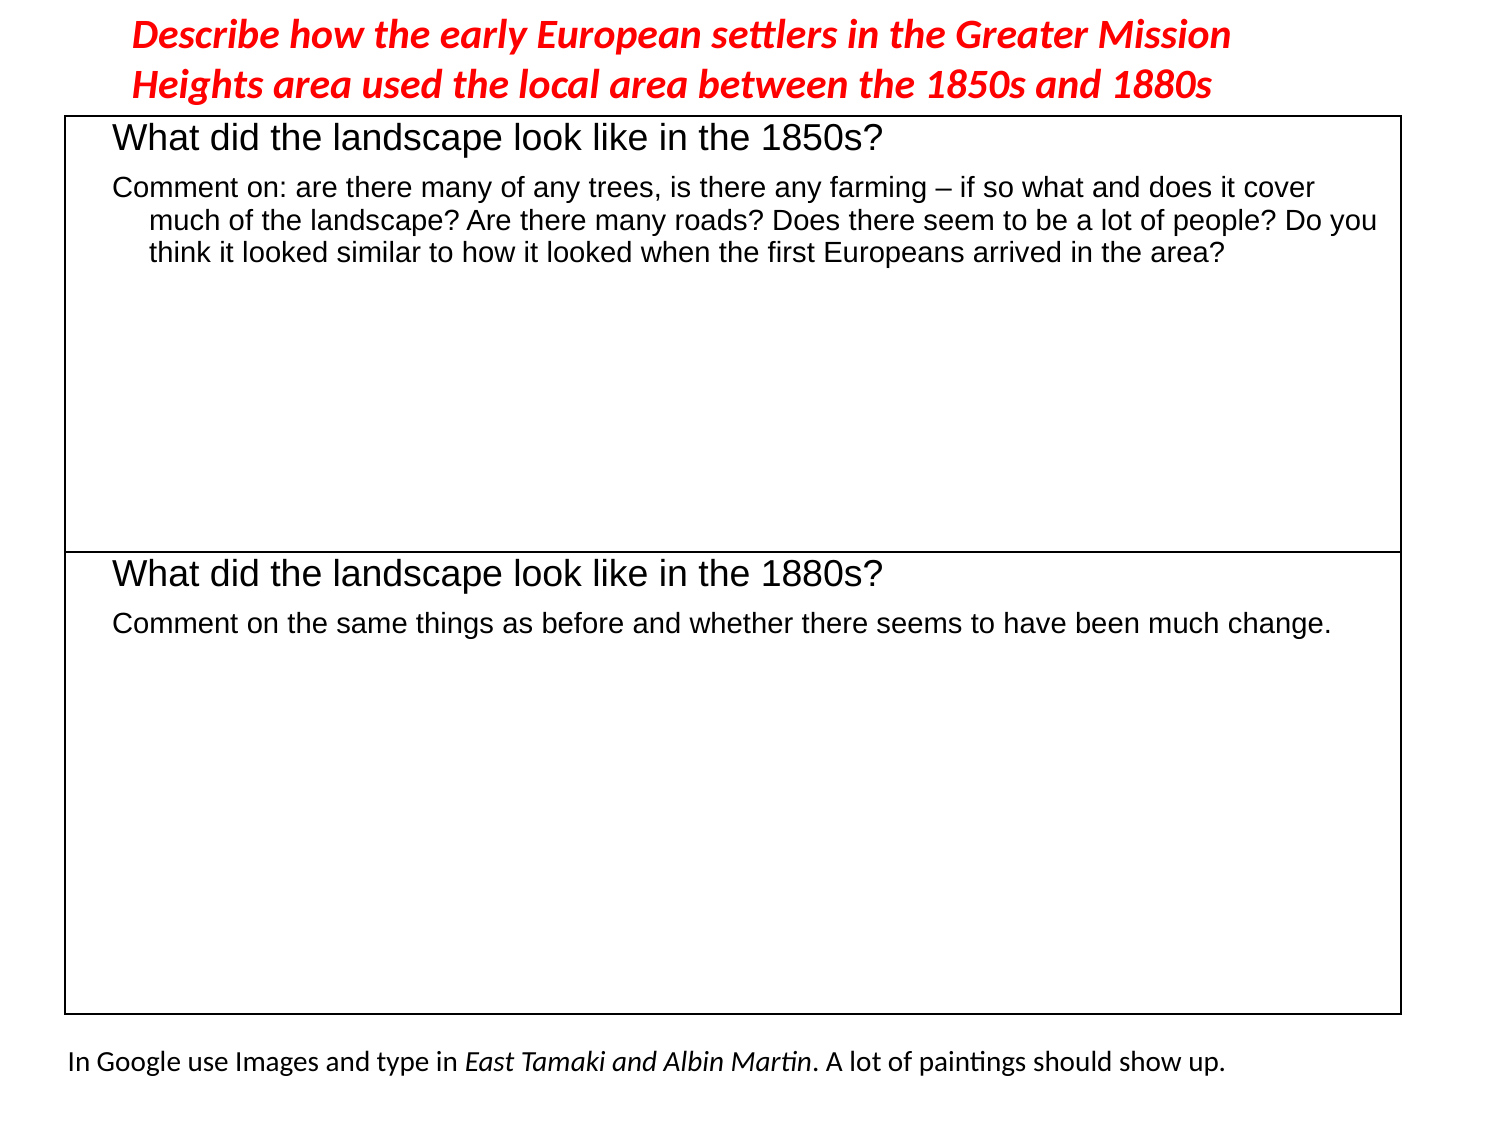

Describe how the early European settlers in the Greater Mission Heights area used the local area between the 1850s and 1880s
| What did the landscape look like in the 1850s? Comment on: are there many of any trees, is there any farming – if so what and does it cover much of the landscape? Are there many roads? Does there seem to be a lot of people? Do you think it looked similar to how it looked when the first Europeans arrived in the area? |
| --- |
| What did the landscape look like in the 1880s? Comment on the same things as before and whether there seems to have been much change. |
In Google use Images and type in East Tamaki and Albin Martin. A lot of paintings should show up.